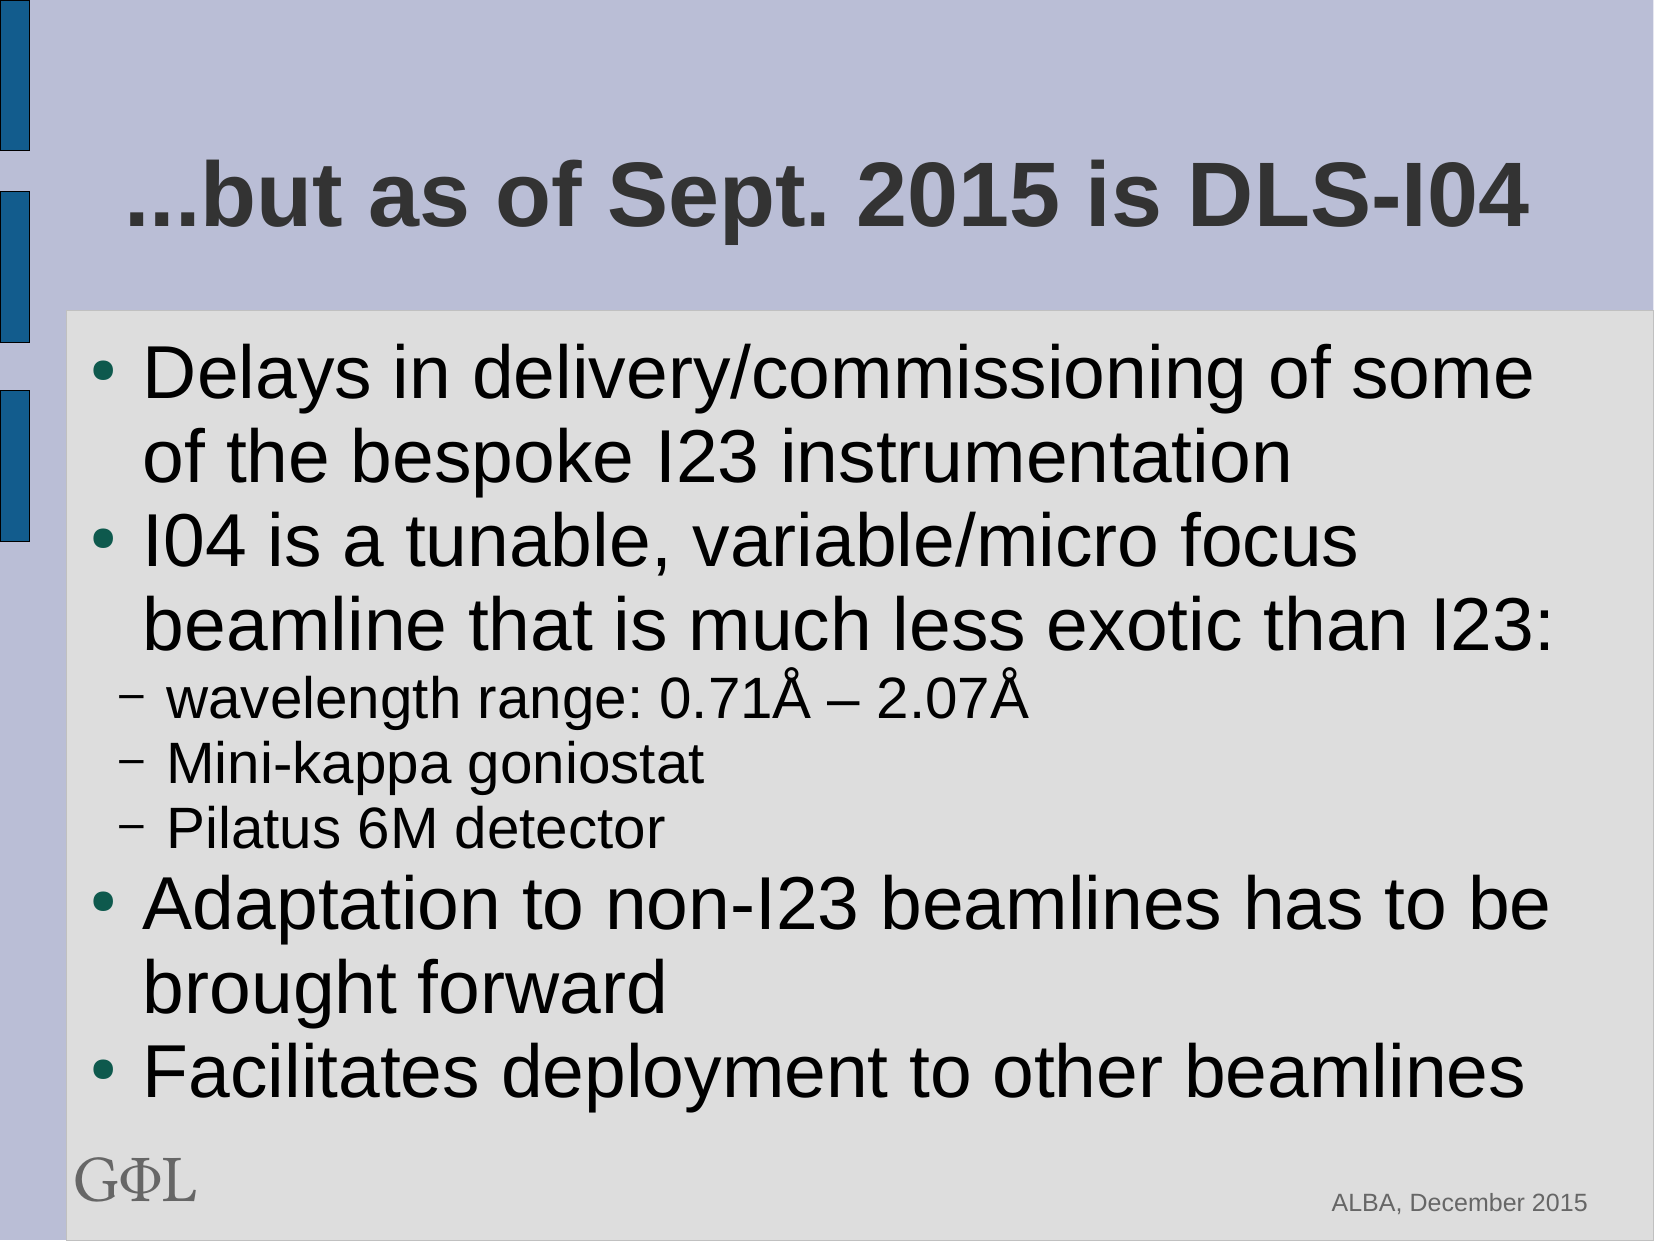

# ...but as of Sept. 2015 is DLS-I04
Delays in delivery/commissioning of some of the bespoke I23 instrumentation
I04 is a tunable, variable/micro focus beamline that is much less exotic than I23:
wavelength range: 0.71Å – 2.07Å
Mini-kappa goniostat
Pilatus 6M detector
Adaptation to non-I23 beamlines has to be brought forward
Facilitates deployment to other beamlines